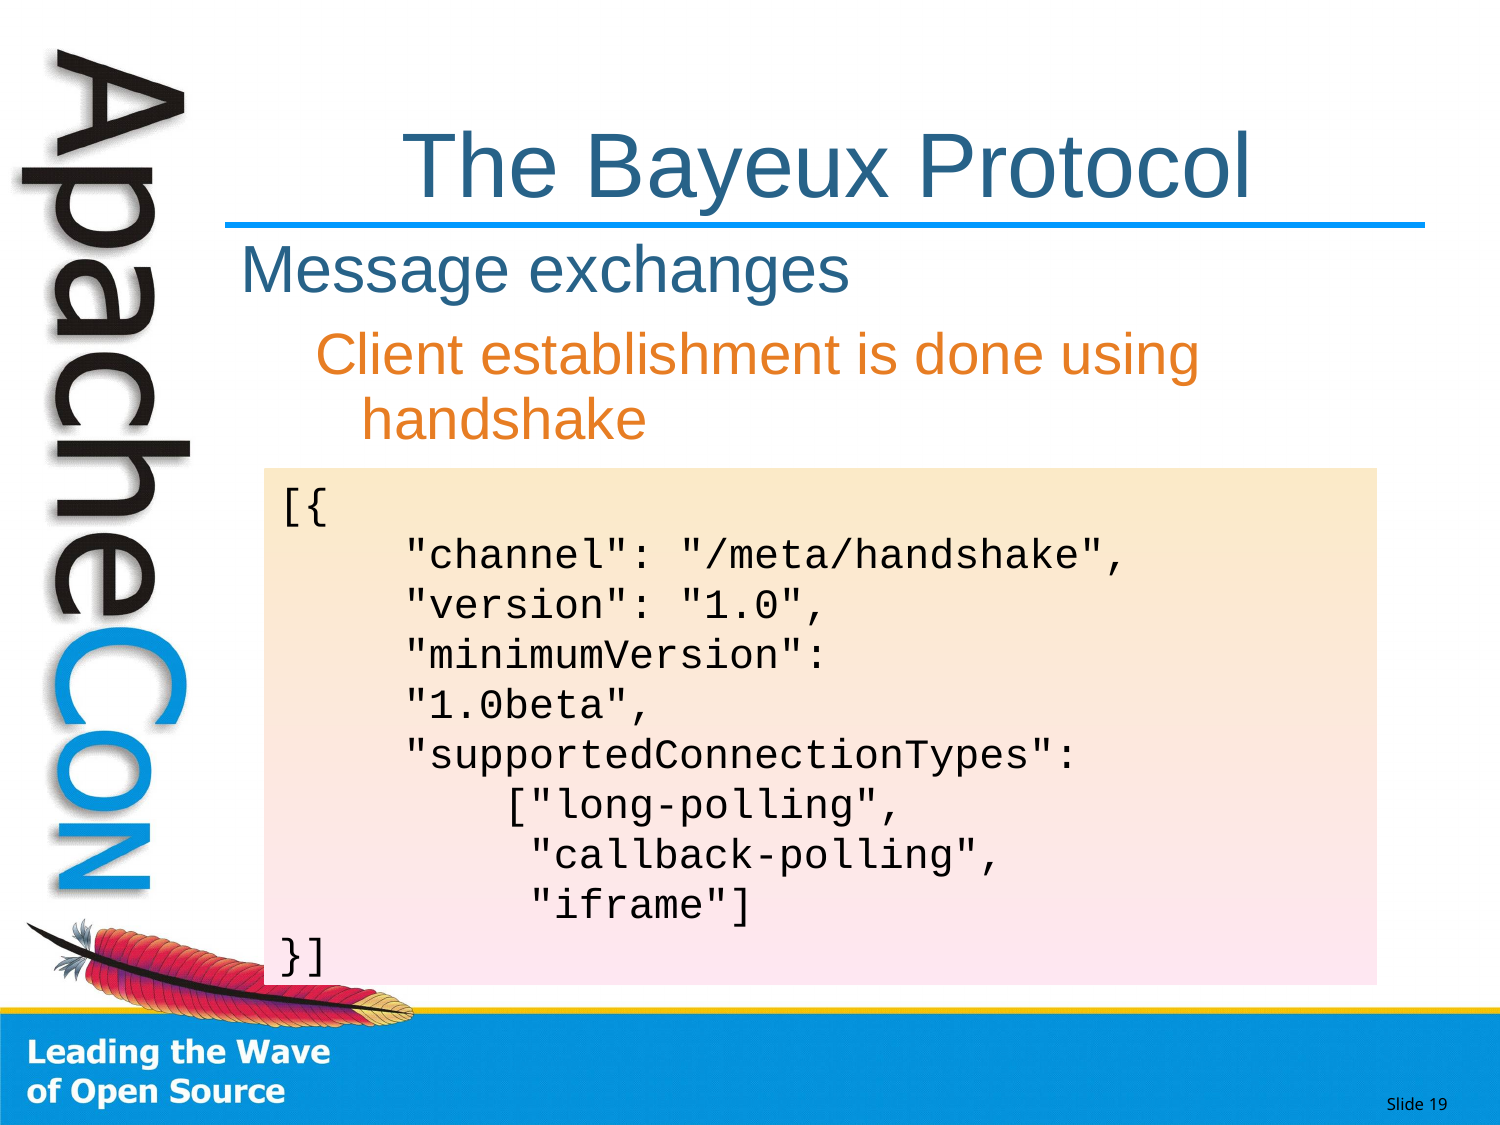

# The Bayeux Protocol
Message exchanges
Client establishment is done using handshake
[{
 "channel": "/meta/handshake",
 "version": "1.0",
 "minimumVersion":
 "1.0beta",
 "supportedConnectionTypes":
 ["long-polling",
 "callback-polling",
 "iframe"]
}]
Slide